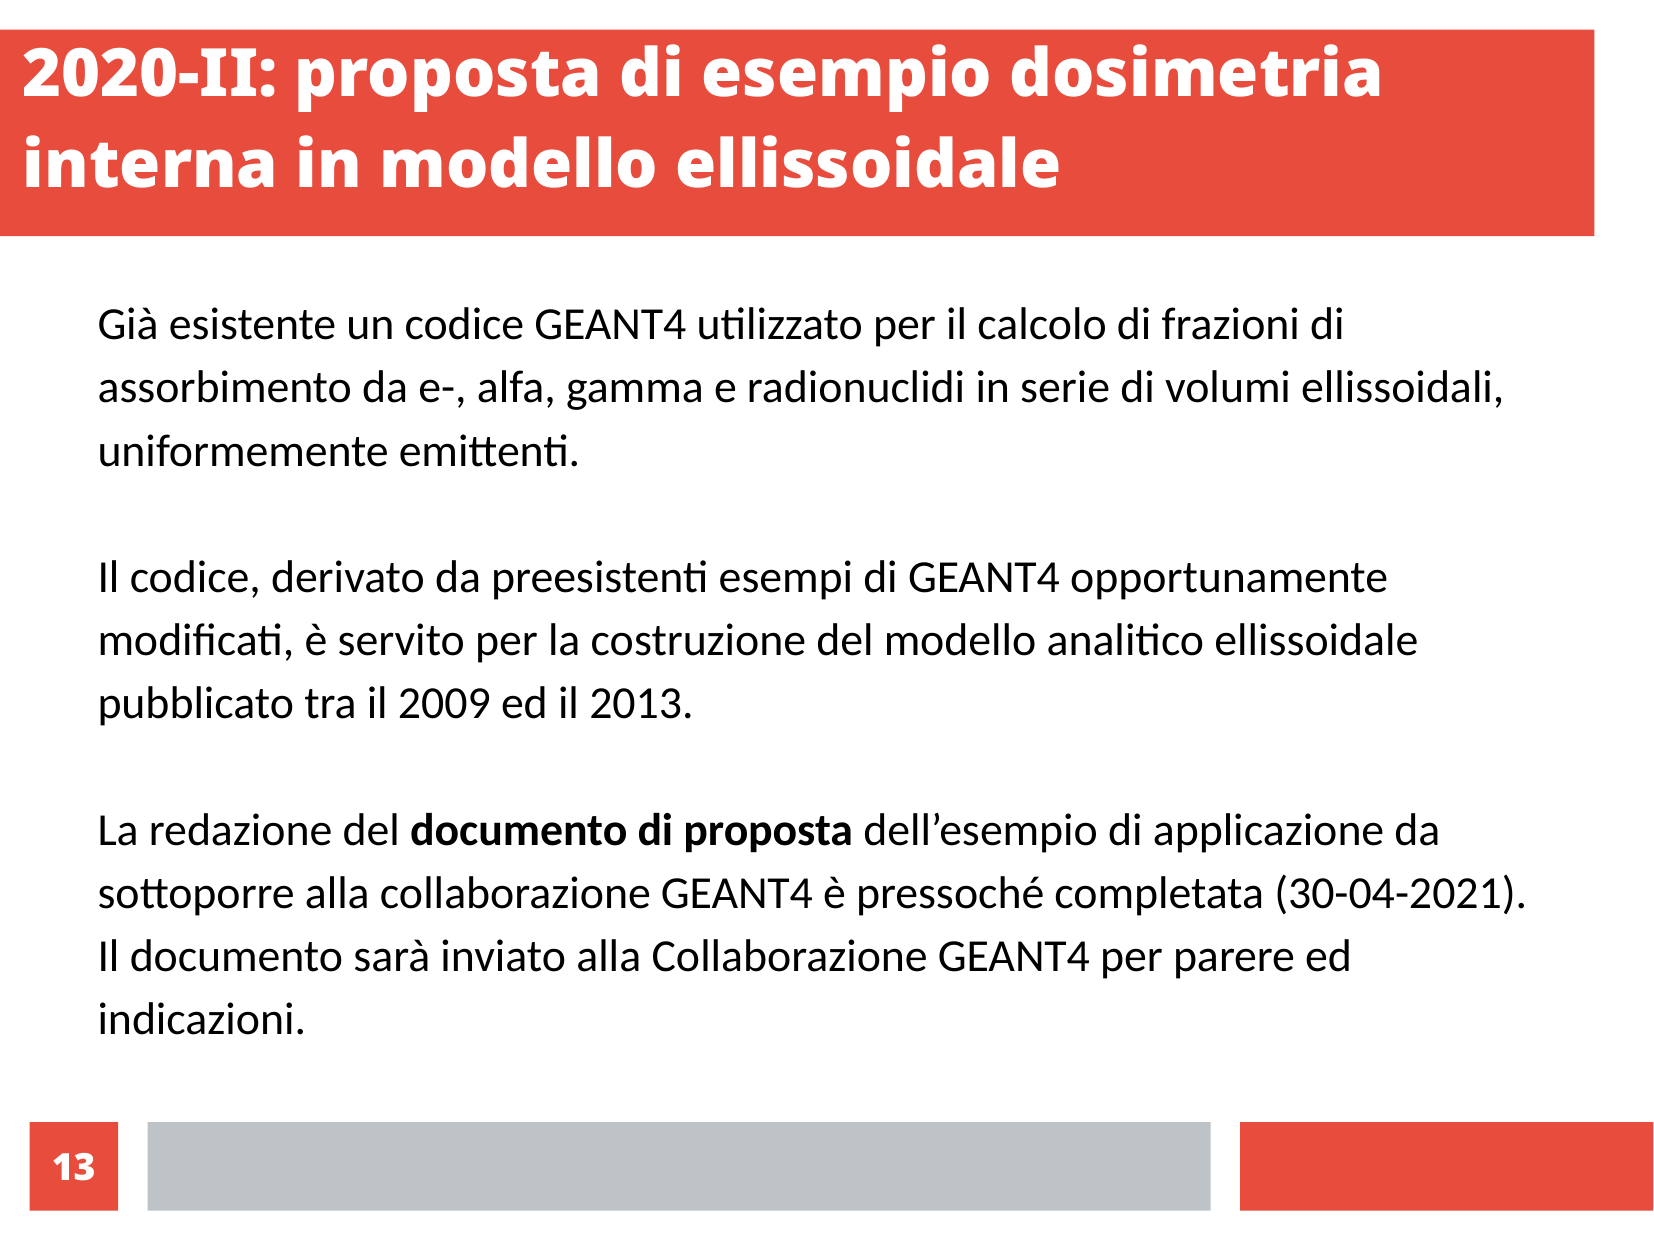

# 2020-II: proposta di esempio dosimetria interna in modello ellissoidale
Già esistente un codice GEANT4 utilizzato per il calcolo di frazioni di assorbimento da e-, alfa, gamma e radionuclidi in serie di volumi ellissoidali, uniformemente emittenti.
Il codice, derivato da preesistenti esempi di GEANT4 opportunamente modificati, è servito per la costruzione del modello analitico ellissoidale pubblicato tra il 2009 ed il 2013.
La redazione del documento di proposta dell’esempio di applicazione da sottoporre alla collaborazione GEANT4 è pressoché completata (30-04-2021). Il documento sarà inviato alla Collaborazione GEANT4 per parere ed indicazioni.
13